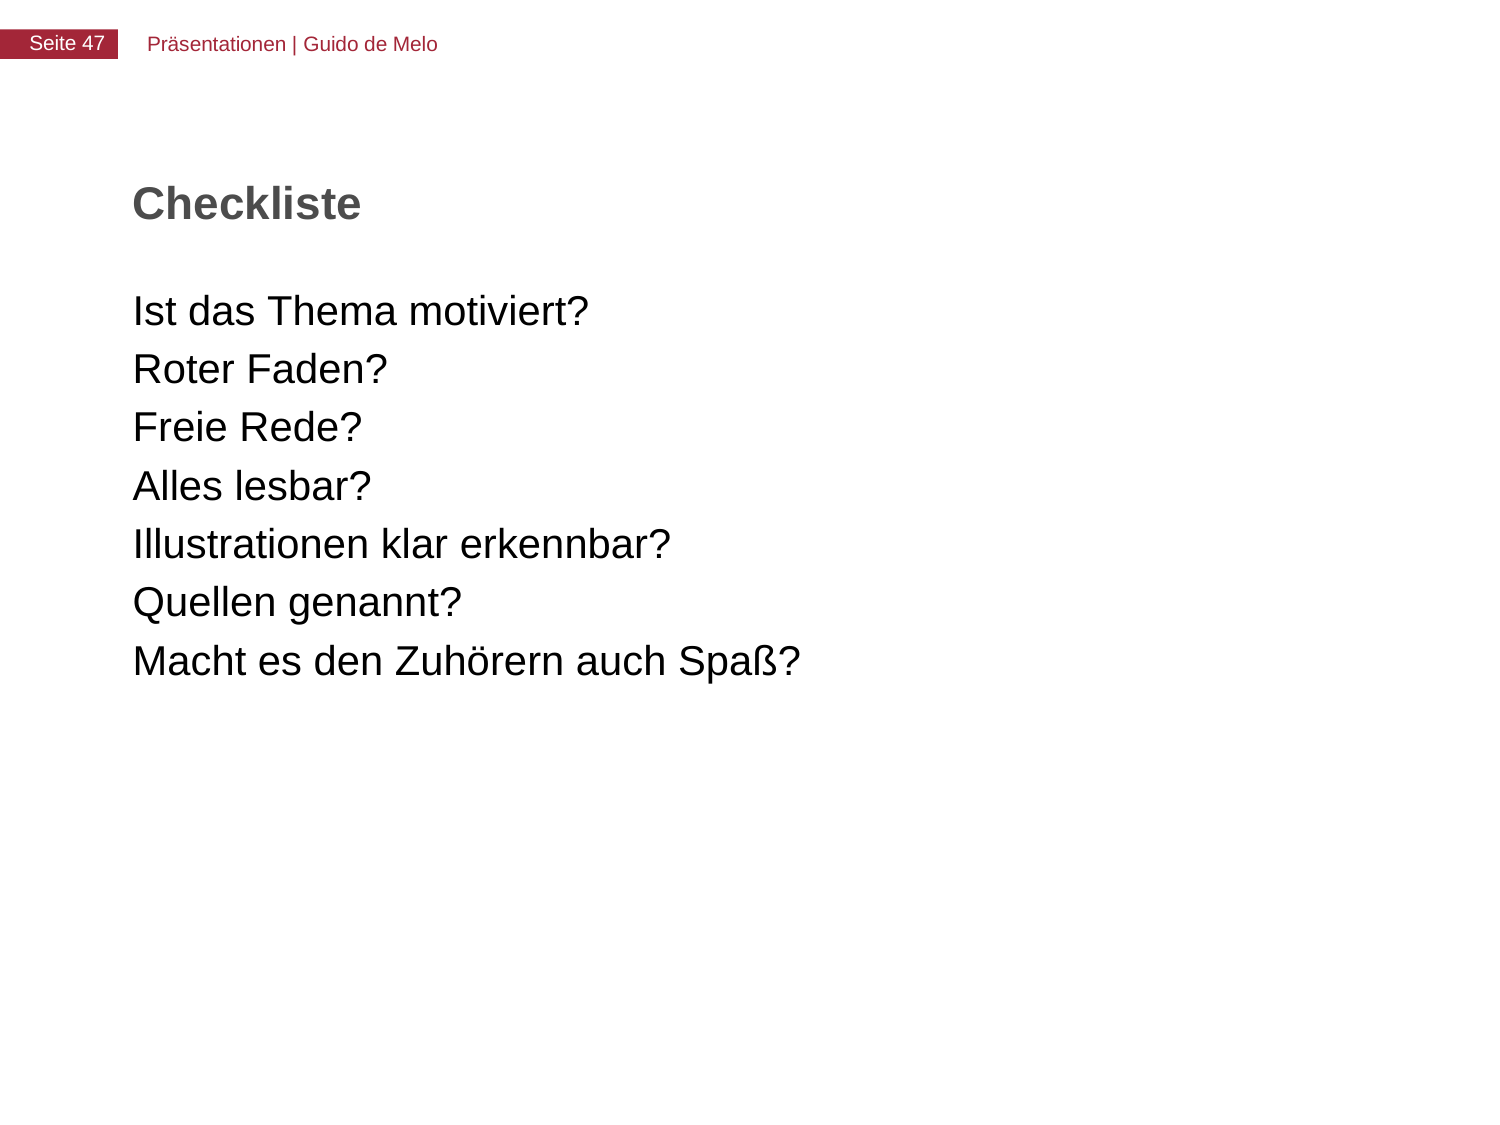

# Checkliste
Ist das Thema motiviert?
Roter Faden?
Freie Rede?
Alles lesbar?
Illustrationen klar erkennbar?
Quellen genannt?
Macht es den Zuhörern auch Spaß?